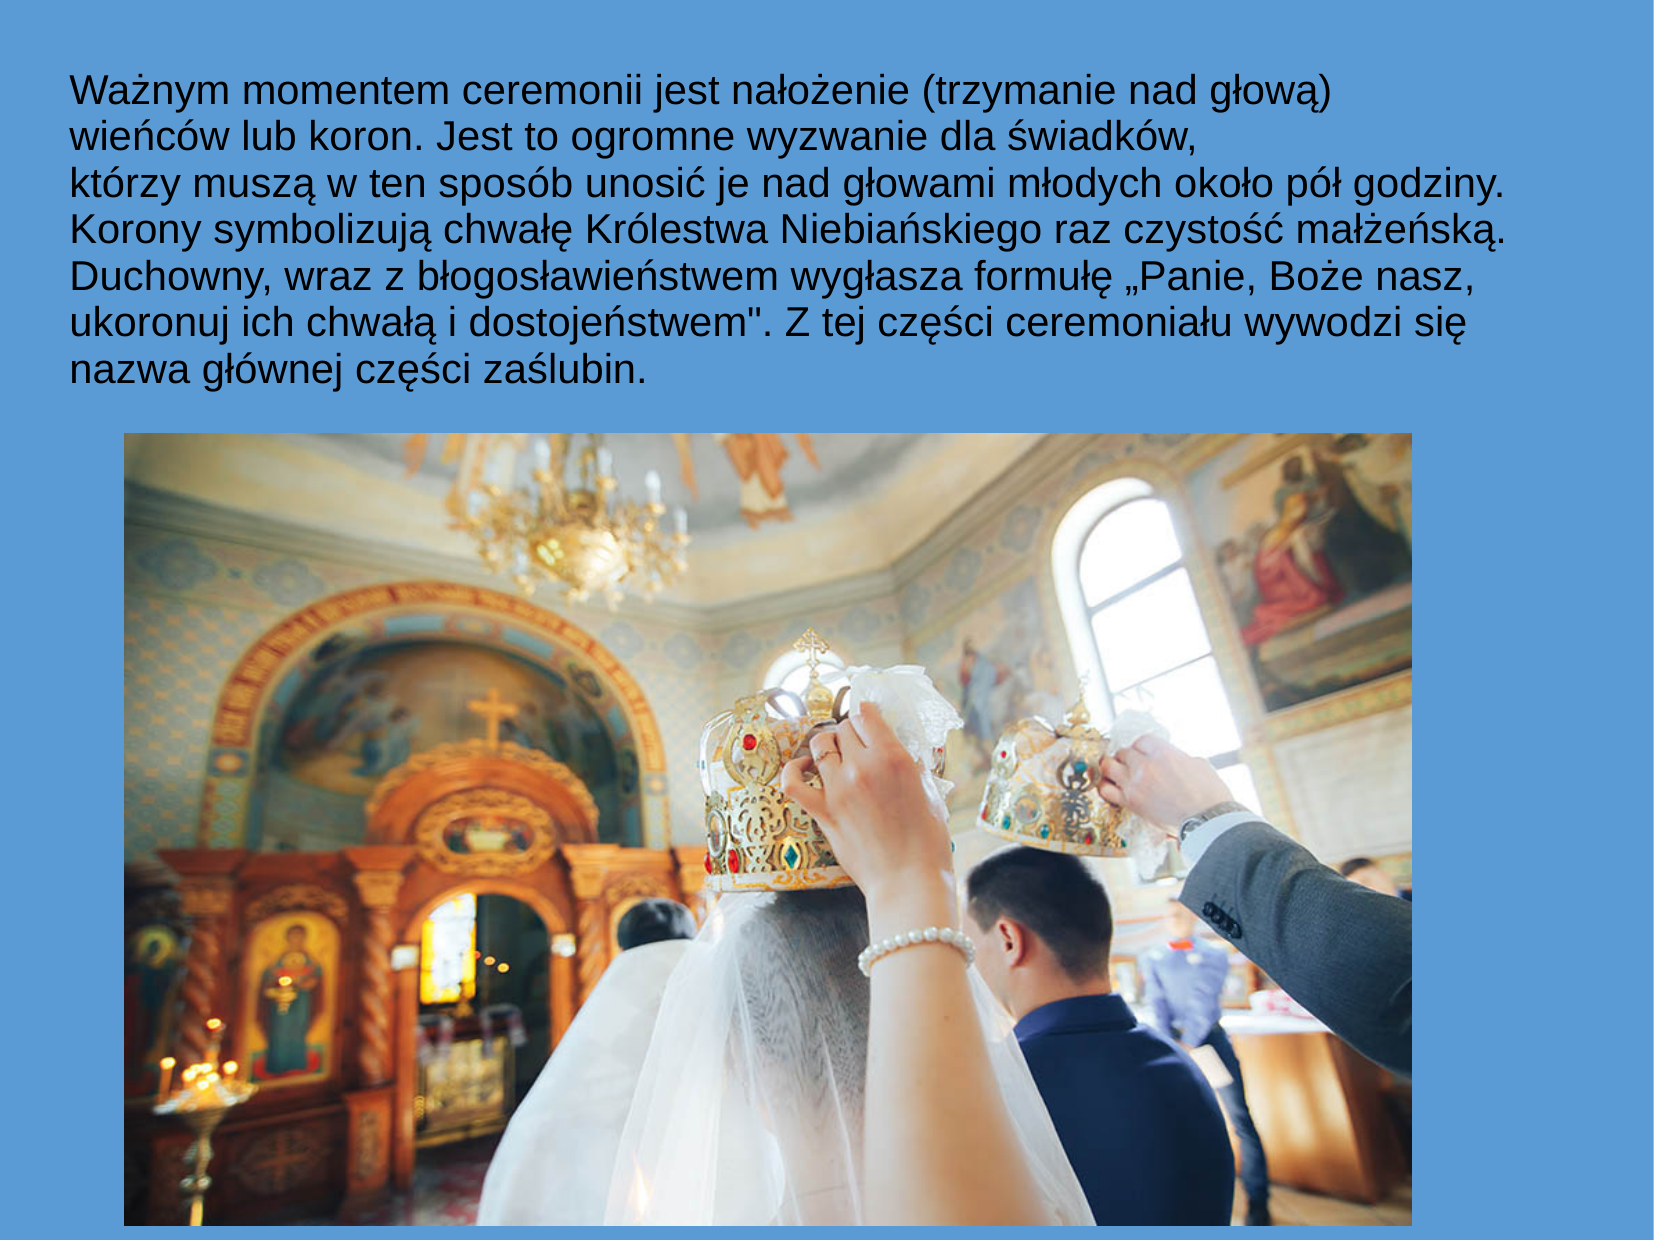

Ważnym momentem ceremonii jest nałożenie (trzymanie nad głową)
wieńców lub koron. Jest to ogromne wyzwanie dla świadków,
którzy muszą w ten sposób unosić je nad głowami młodych około pół godziny.
Korony symbolizują chwałę Królestwa Niebiańskiego raz czystość małżeńską.
Duchowny, wraz z błogosławieństwem wygłasza formułę „Panie, Boże nasz,
ukoronuj ich chwałą i dostojeństwem". Z tej części ceremoniału wywodzi się
nazwa głównej części zaślubin.